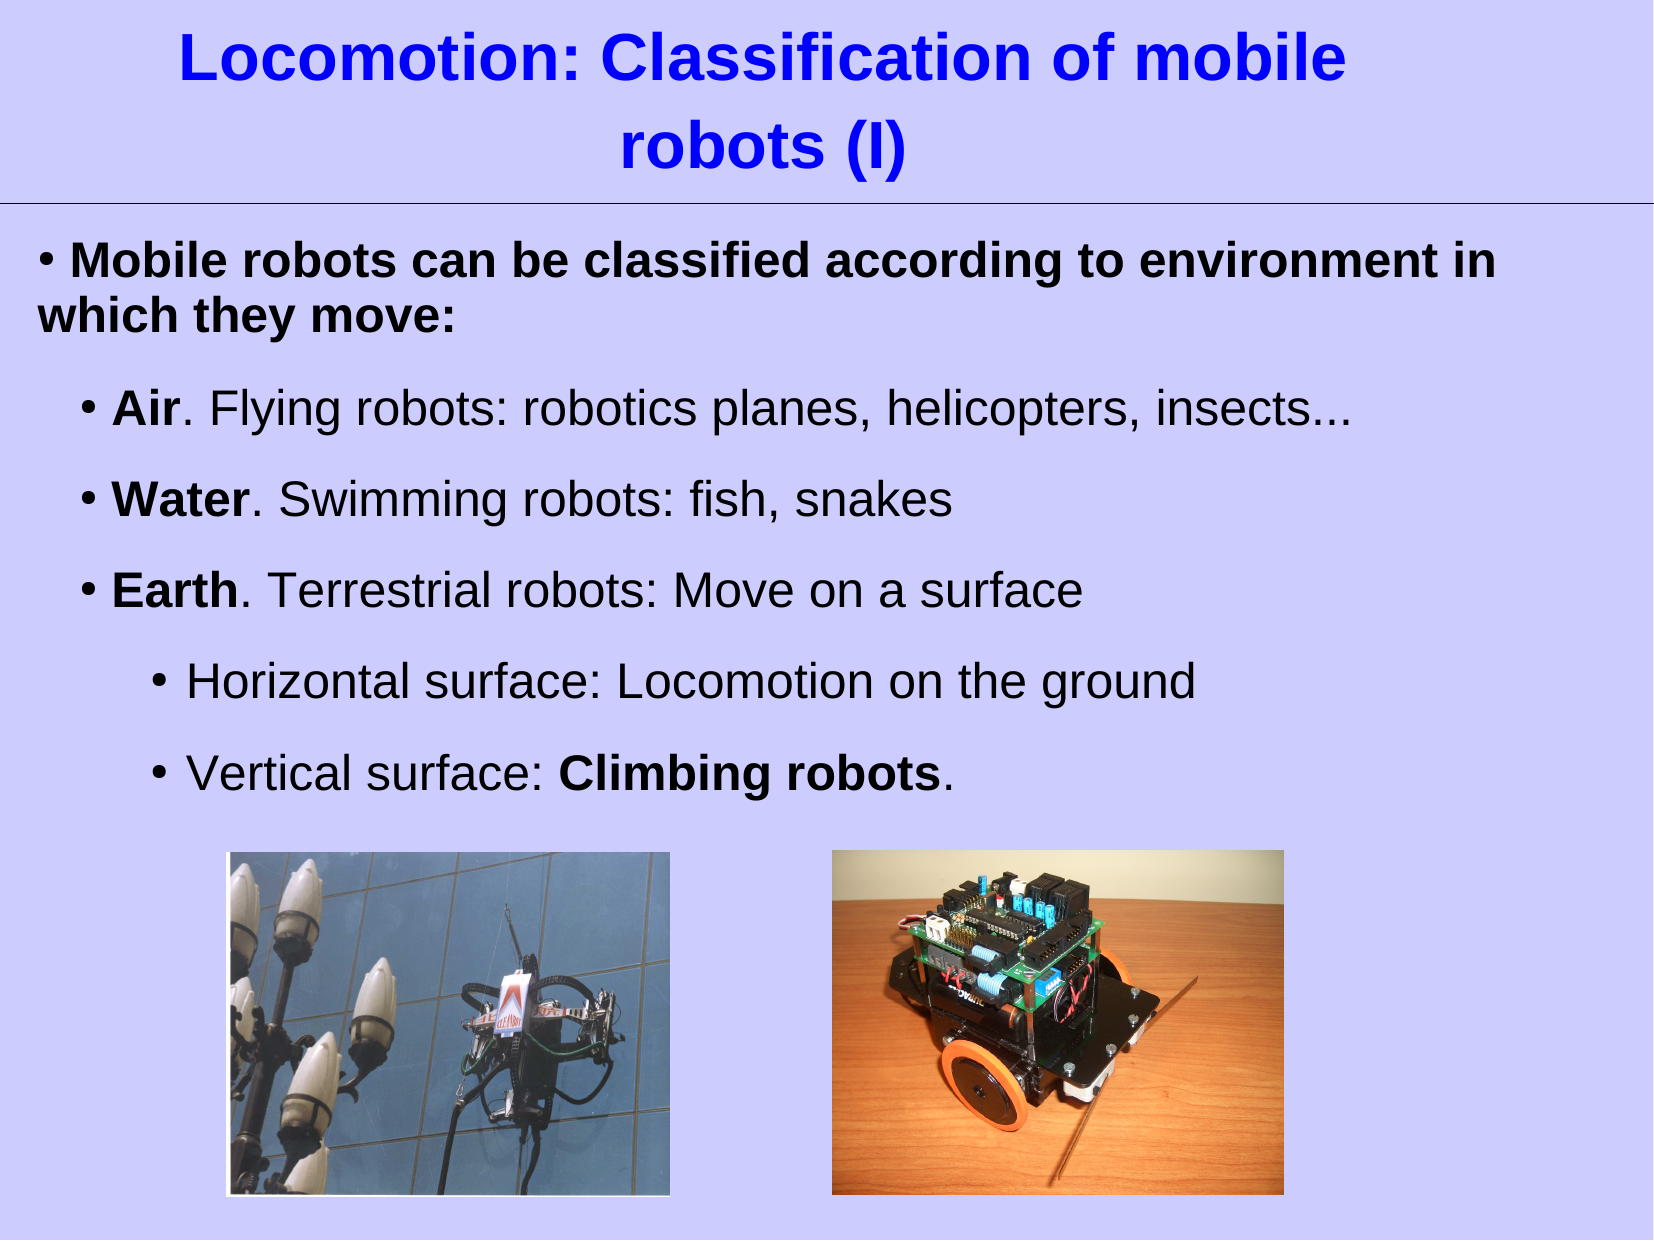

# Locomotion: Classification of mobile robots (I)
 Mobile robots can be classified according to environment in which they move:
 Air. Flying robots: robotics planes, helicopters, insects...
 Water. Swimming robots: fish, snakes
 Earth. Terrestrial robots: Move on a surface
Horizontal surface: Locomotion on the ground
Vertical surface: Climbing robots.